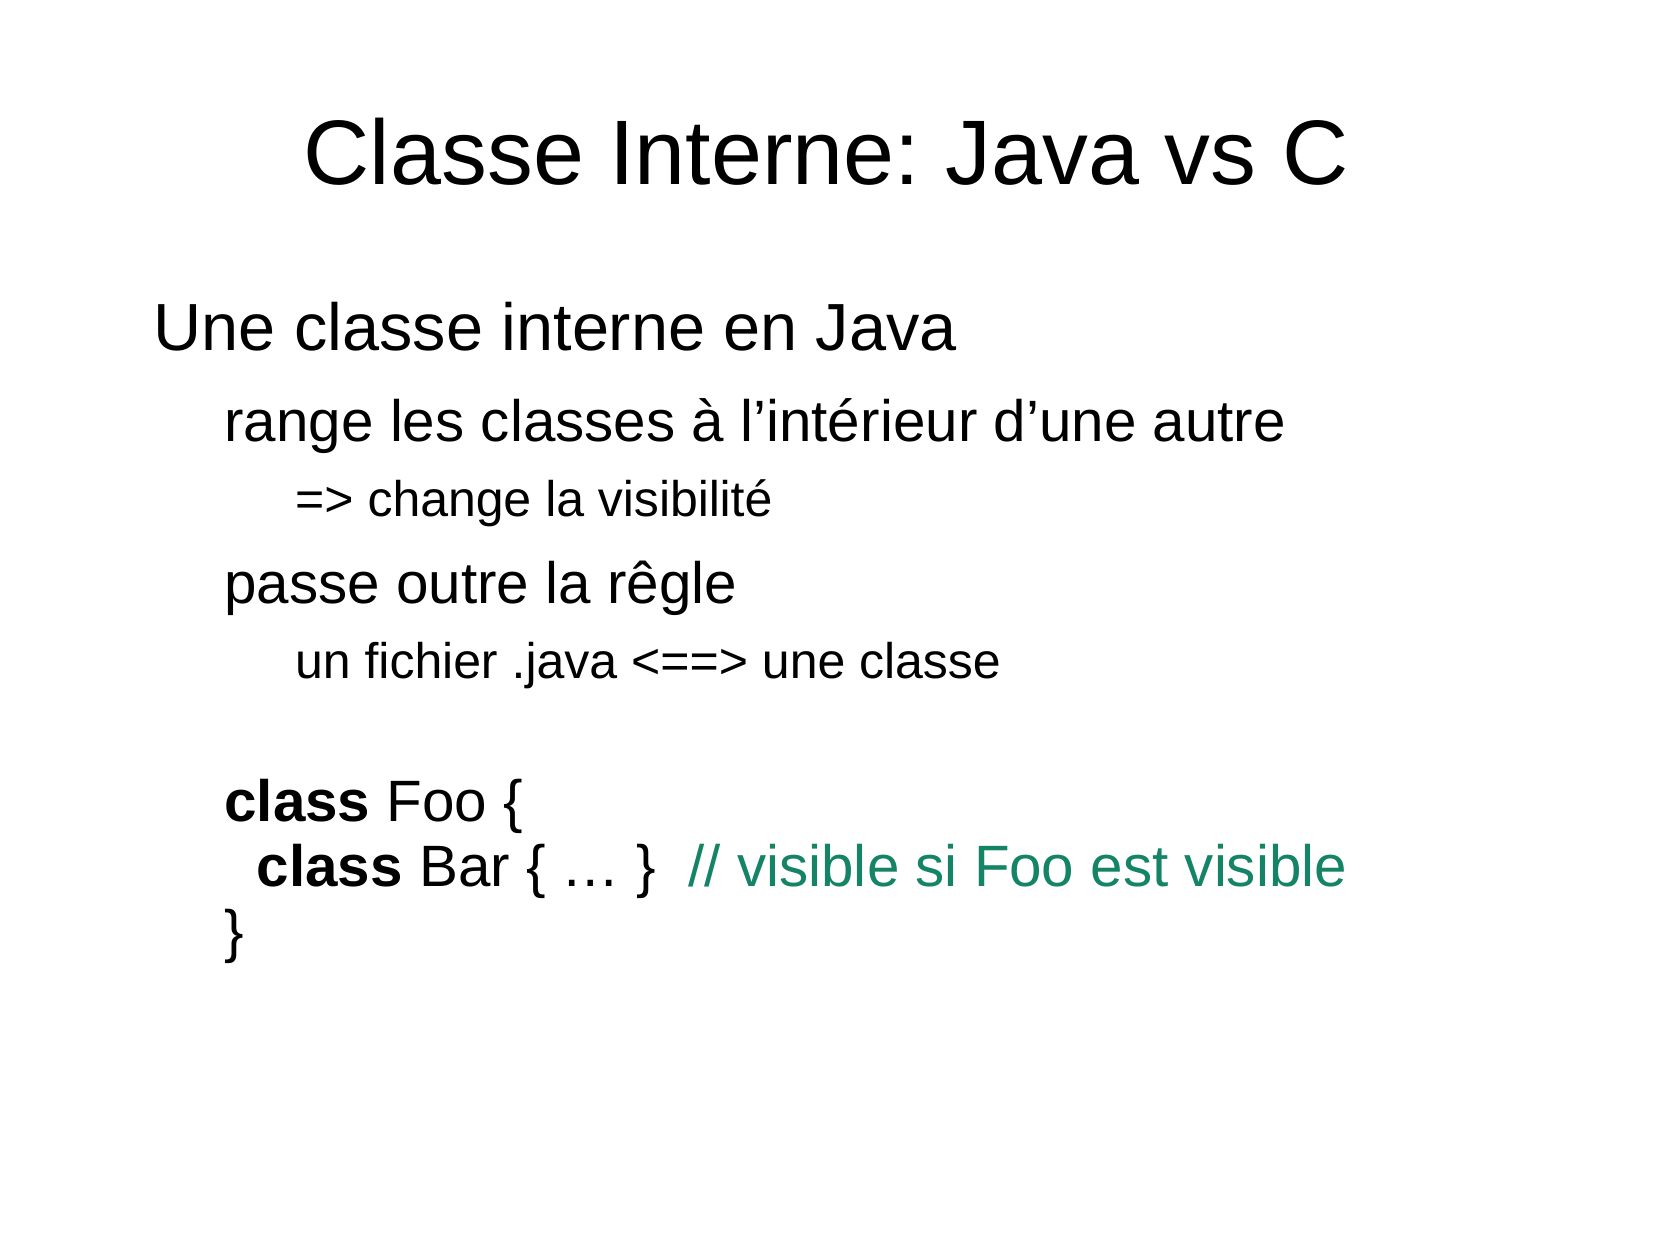

# Classe Interne: Java vs C
Une classe interne en Java
range les classes à l’intérieur d’une autre
=> change la visibilité
passe outre la rêgle
un fichier .java <==> une classe
class Foo {
 class Bar { … } // visible si Foo est visible
}